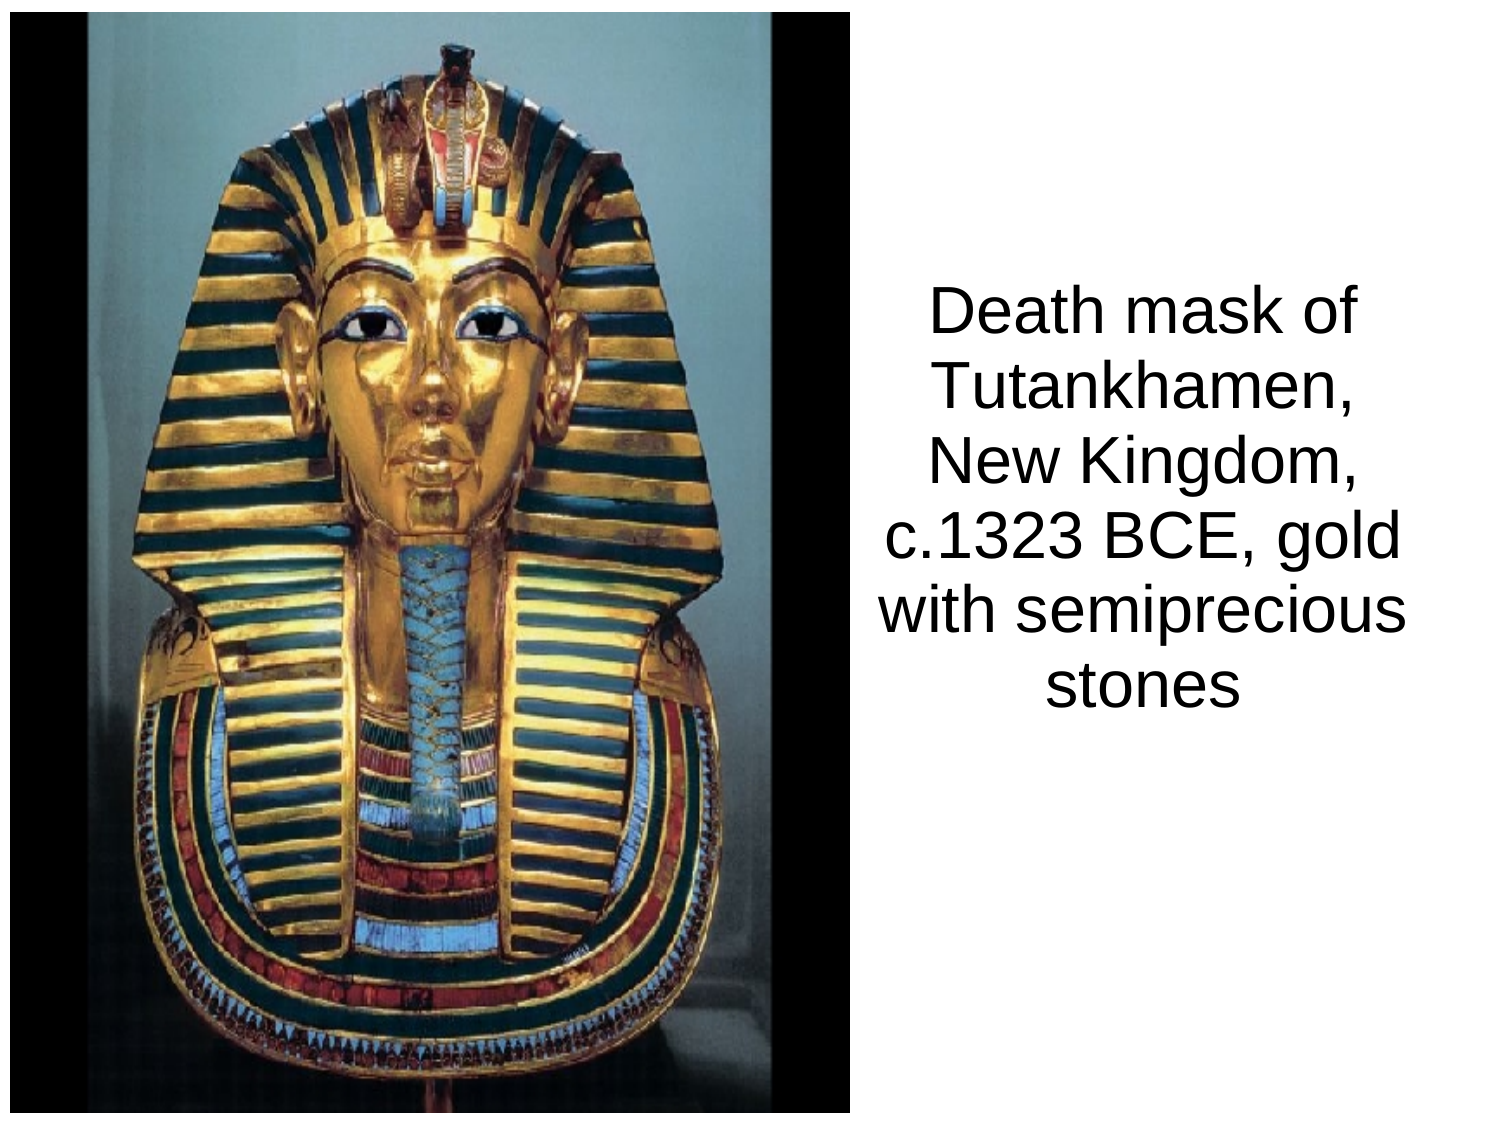

# Death mask of Tutankhamen, New Kingdom, c.1323 BCE, gold with semiprecious stones